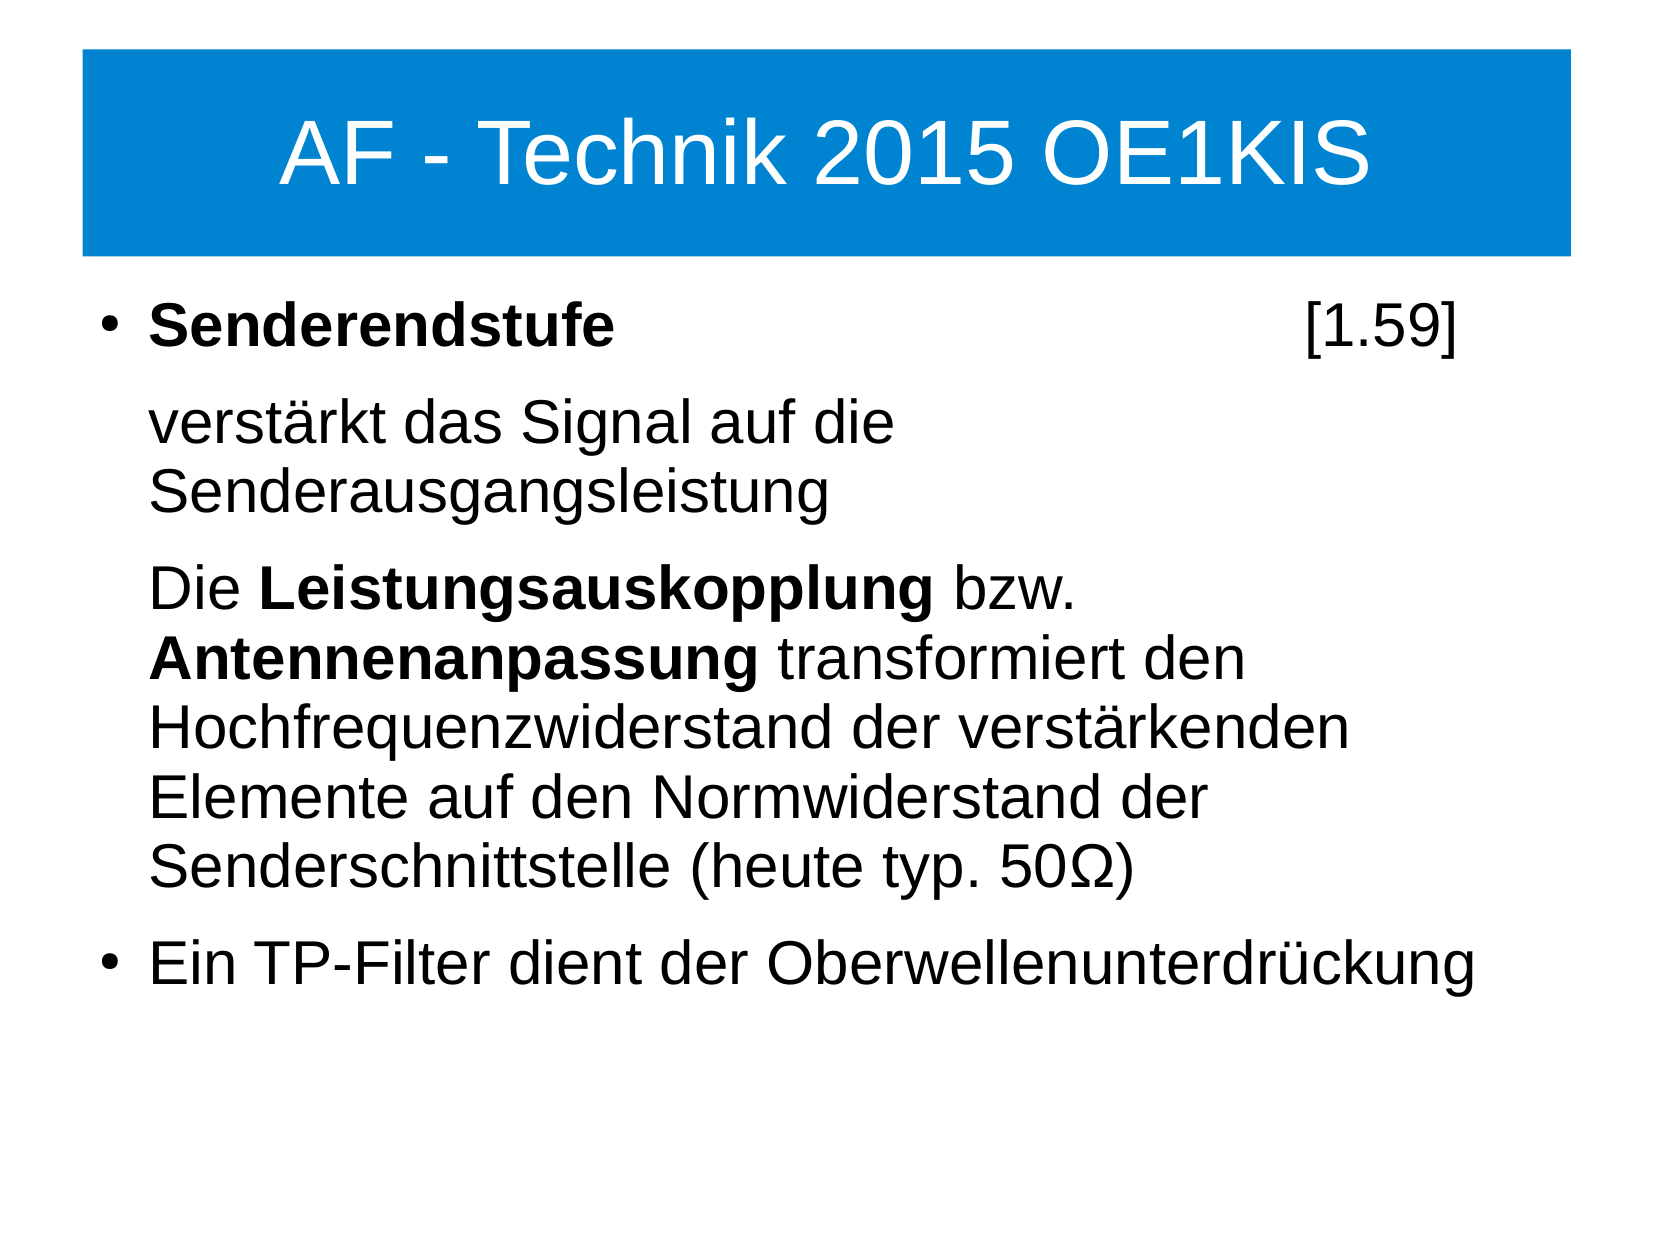

# AF - Technik 2015 OE1KIS
Senderendstufe [1.59]
verstärkt das Signal auf die Senderausgangsleistung
Die Leistungsauskopplung bzw. Antennenanpassung transformiert den Hochfrequenzwiderstand der verstärkenden Elemente auf den Normwiderstand der Senderschnittstelle (heute typ. 50Ω)
Ein TP-Filter dient der Oberwellenunterdrückung